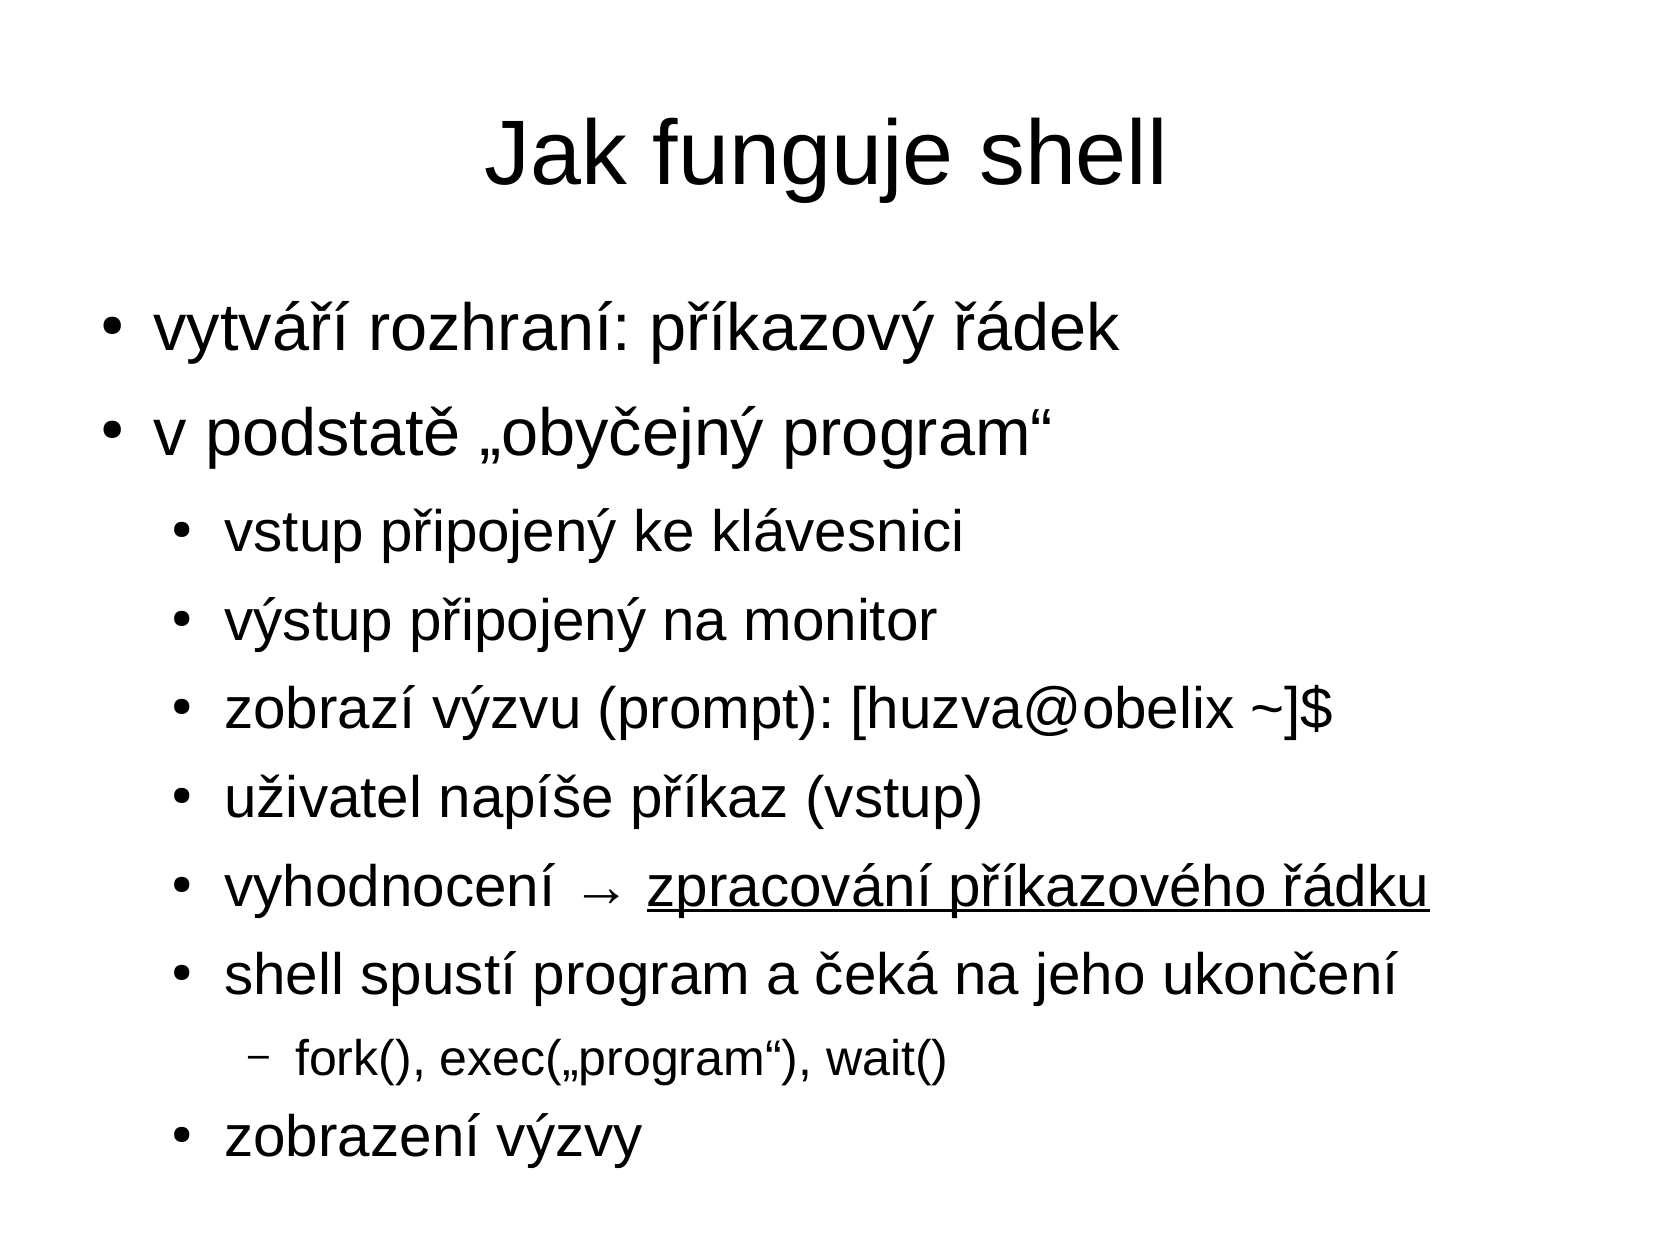

# Jak funguje shell
vytváří rozhraní: příkazový řádek
v podstatě „obyčejný program“
vstup připojený ke klávesnici
výstup připojený na monitor
zobrazí výzvu (prompt): [huzva@obelix ~]$
uživatel napíše příkaz (vstup)
vyhodnocení → zpracování příkazového řádku
shell spustí program a čeká na jeho ukončení
fork(), exec(„program“), wait()
zobrazení výzvy